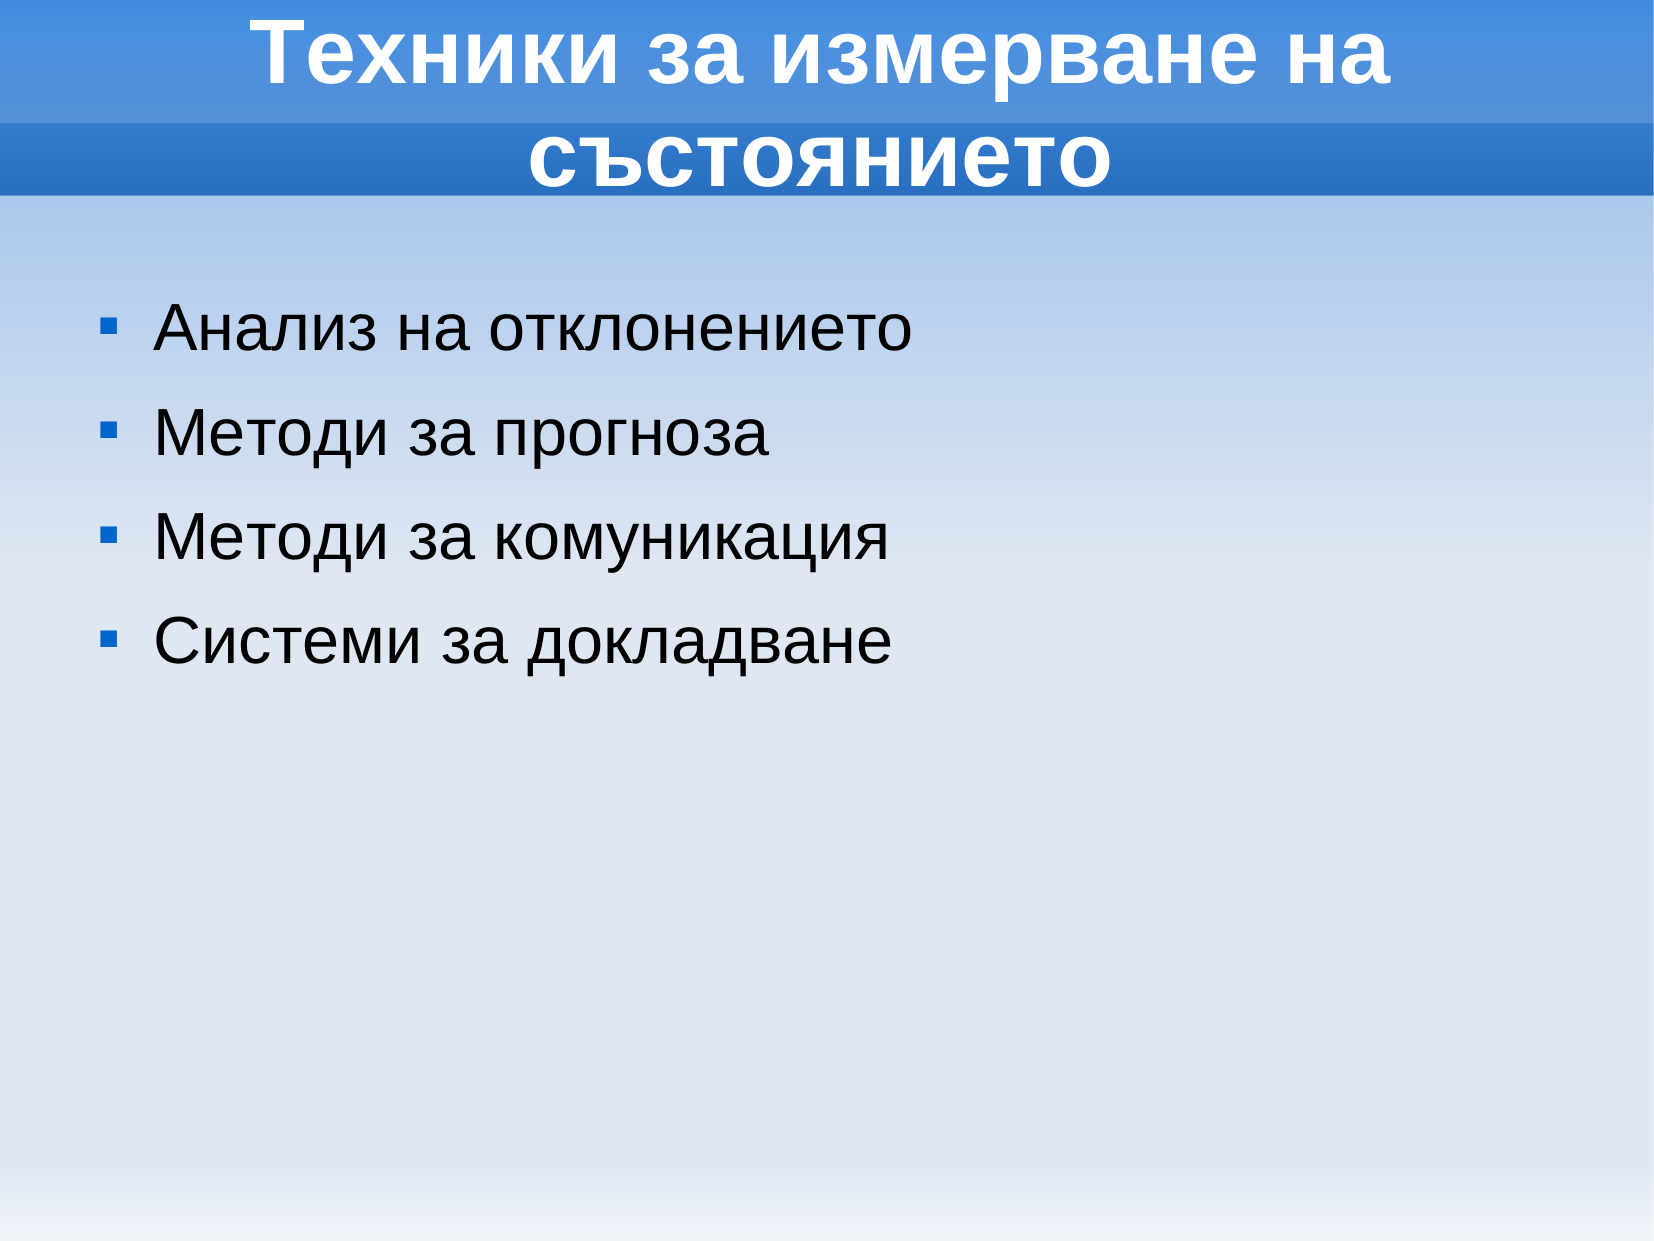

# Техники за измерване на състоянието
Анализ на отклонението
Методи за прогноза
Методи за комуникация
Системи за докладване